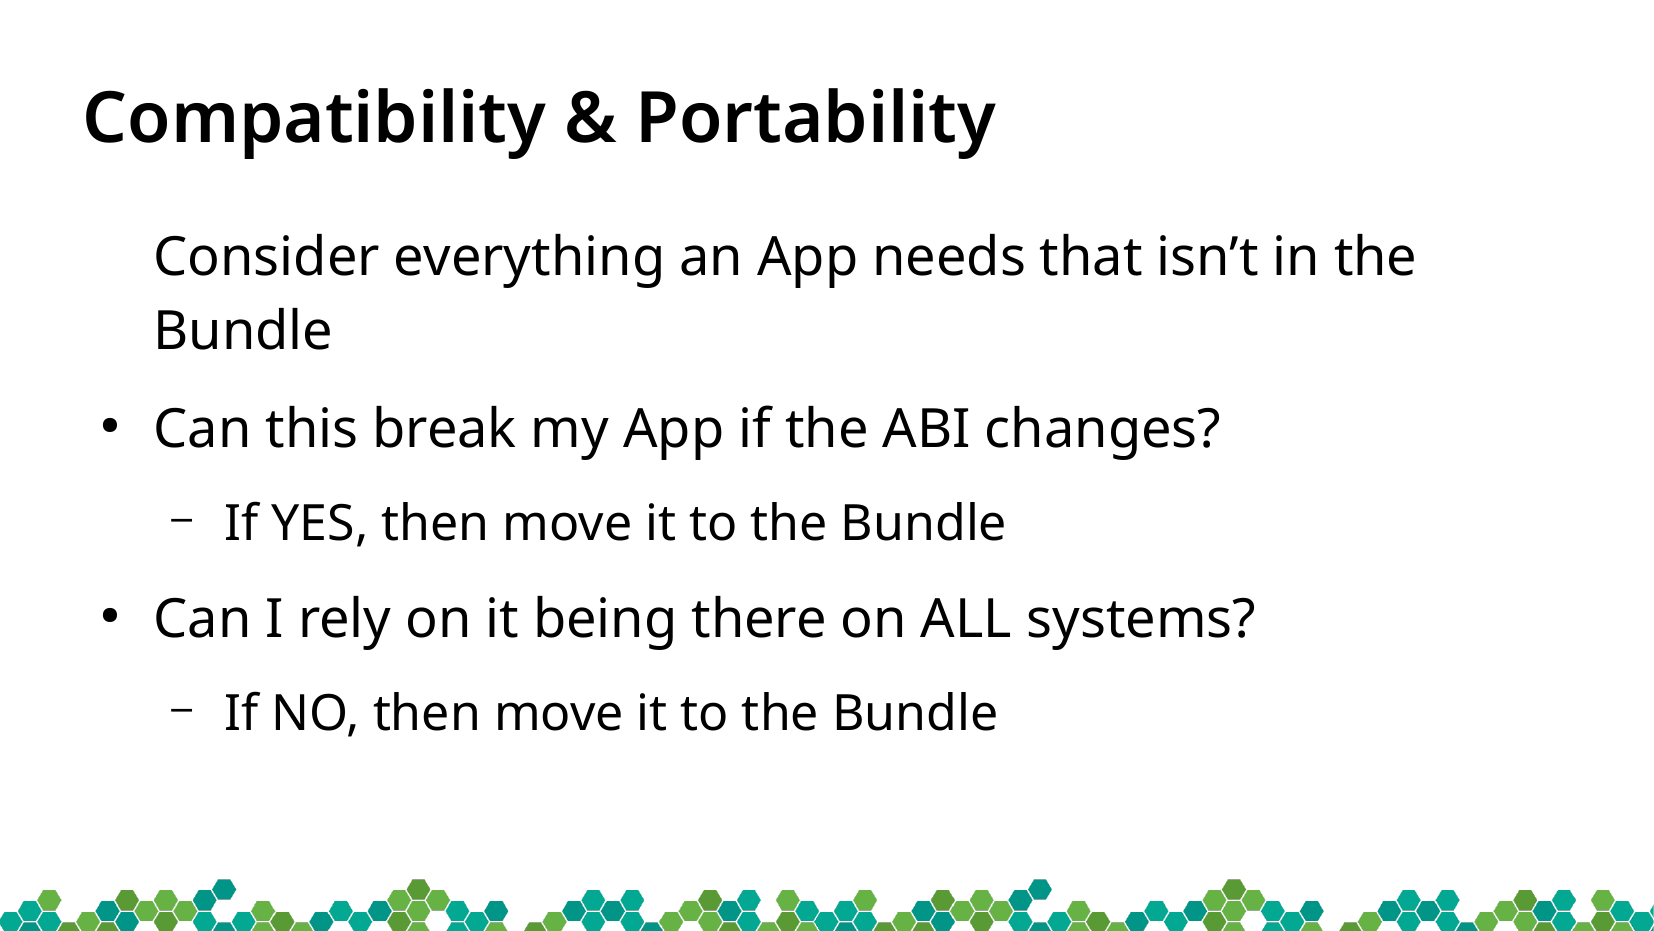

# Compatibility & Portability
Consider everything an App needs that isn’t in the Bundle
Can this break my App if the ABI changes?
If YES, then move it to the Bundle
Can I rely on it being there on ALL systems?
If NO, then move it to the Bundle